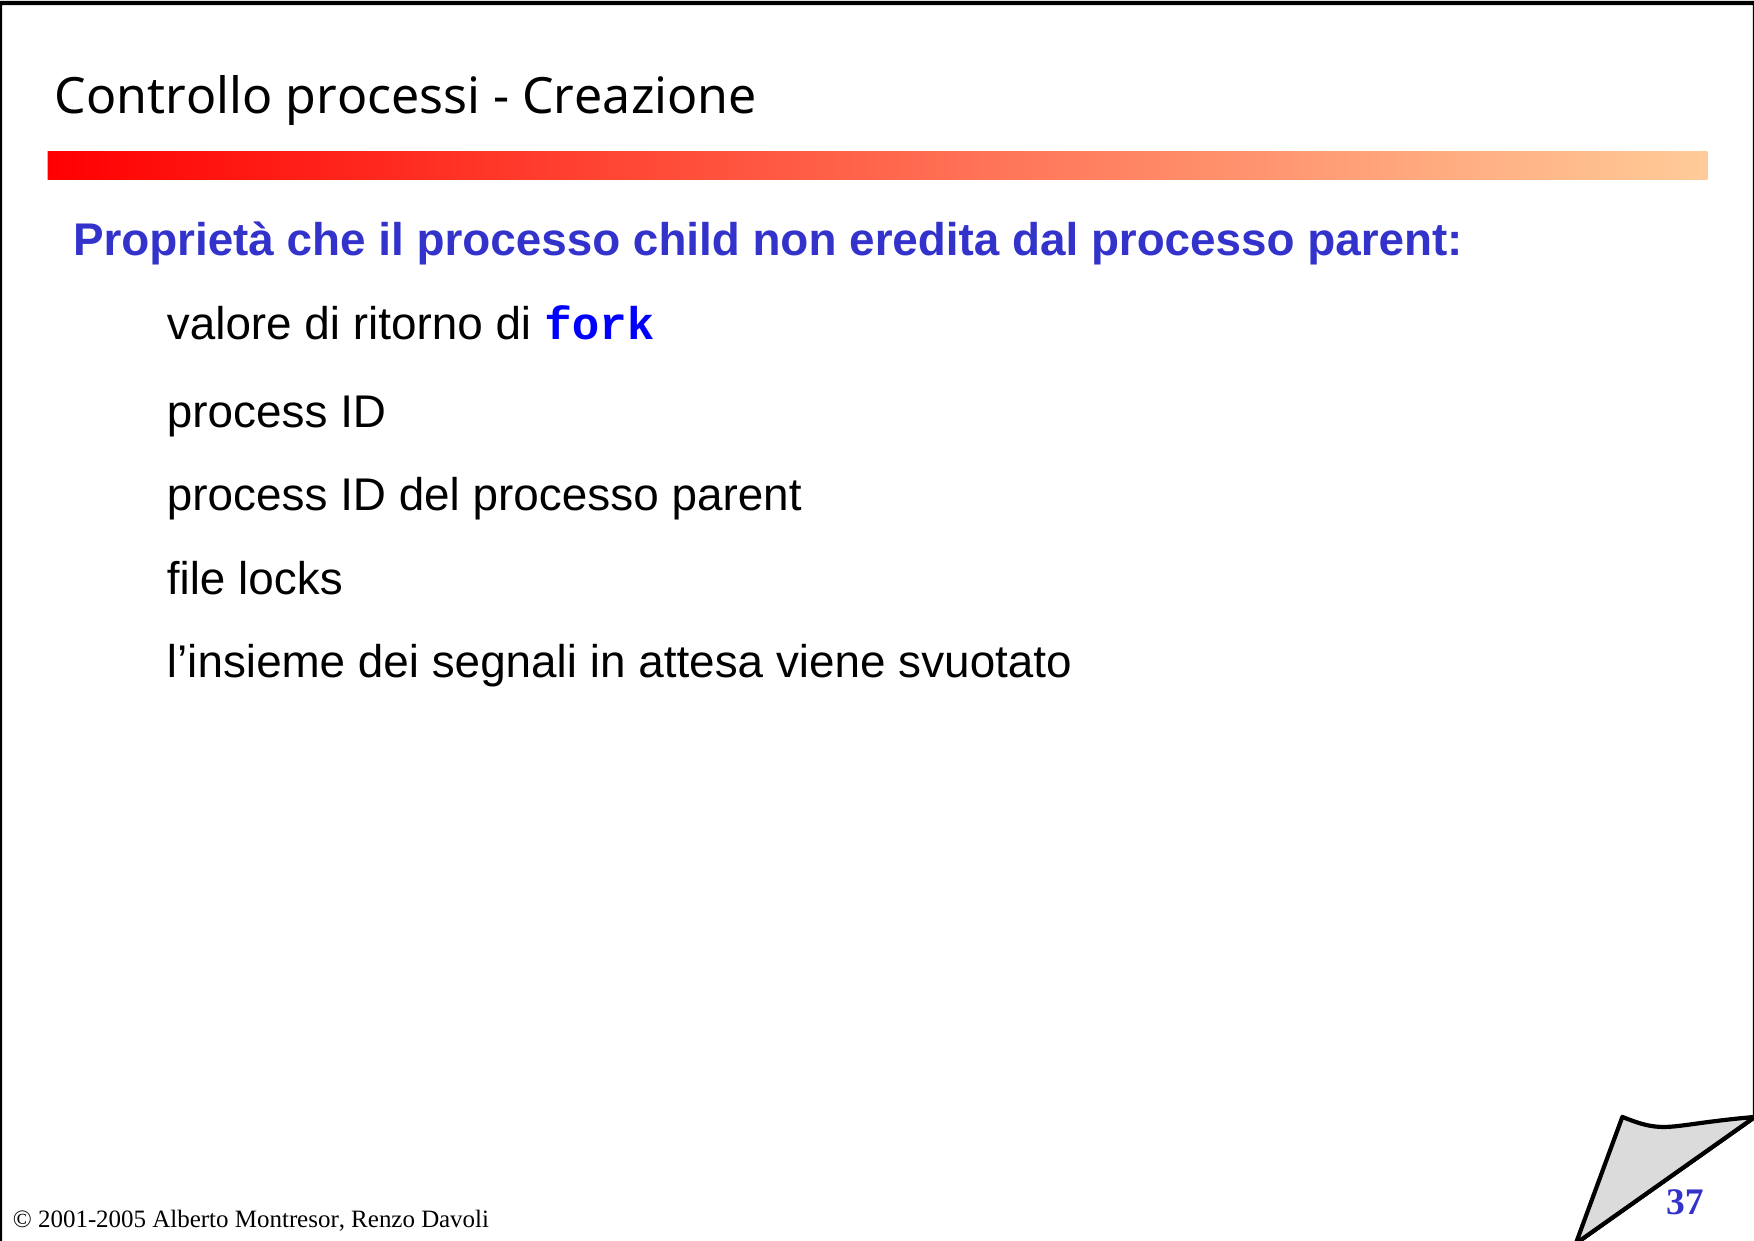

# Controllo processi - Creazione
Proprietà che il processo child non eredita dal processo parent:
valore di ritorno di fork
process ID
process ID del processo parent
file locks
l’insieme dei segnali in attesa viene svuotato